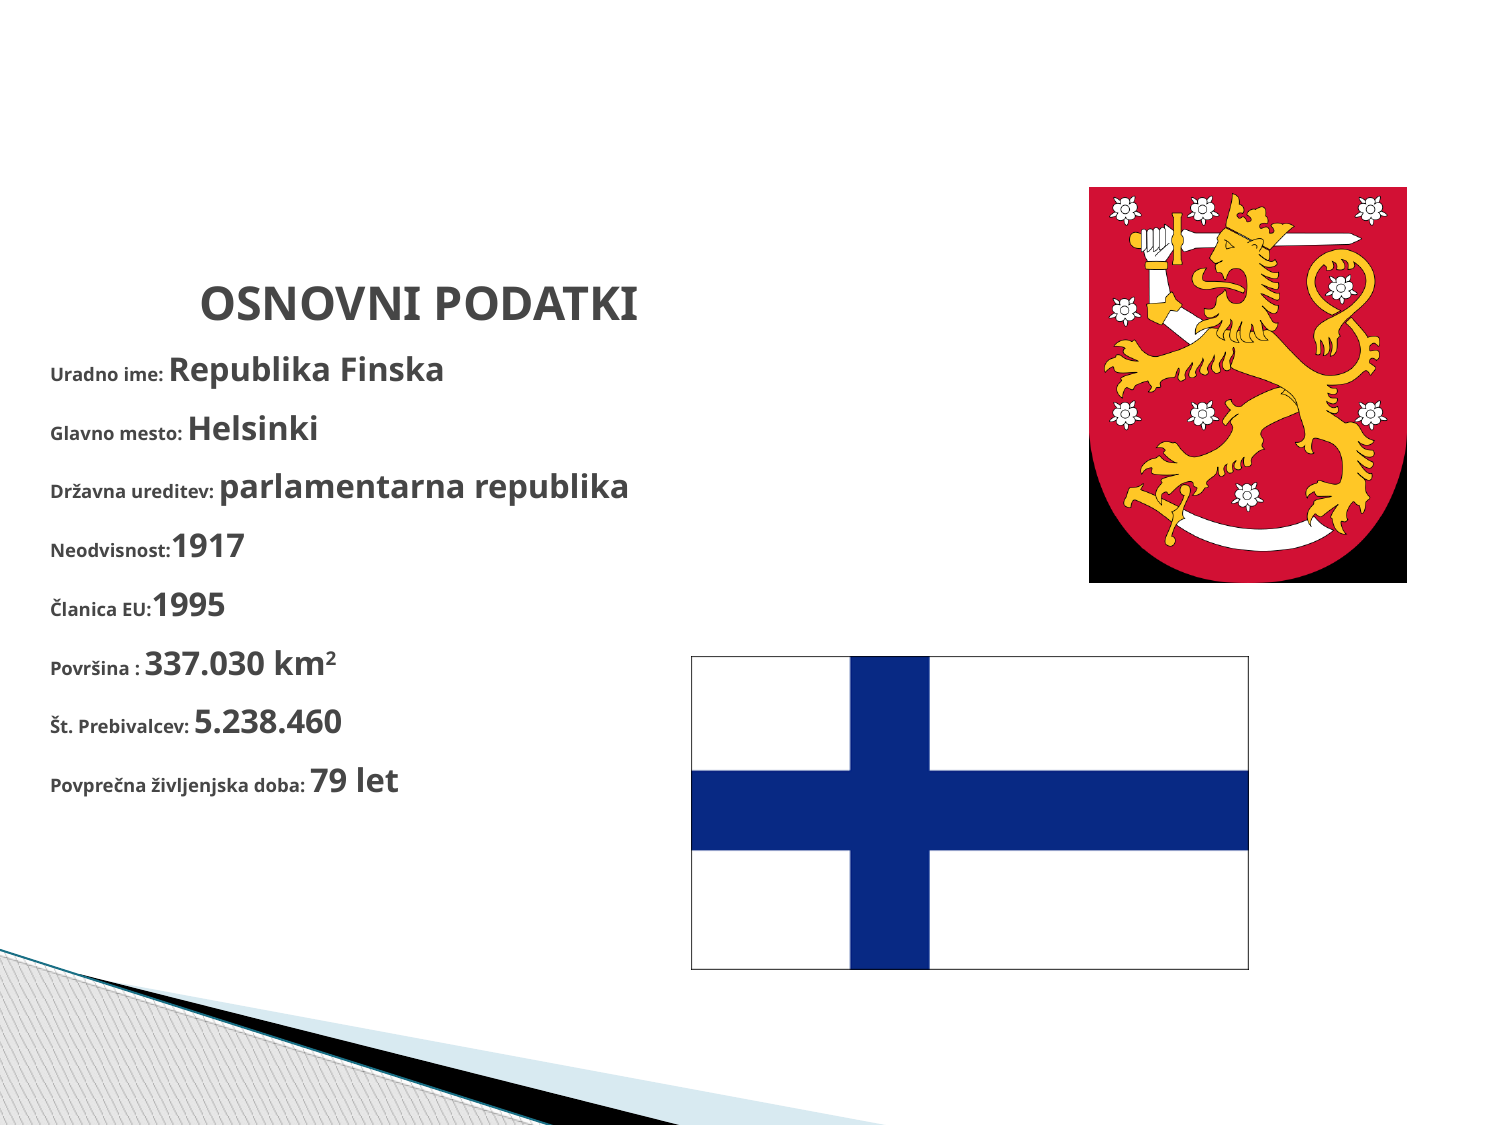

# OSNOVNI PODATKI Uradno ime: Republika Finska Glavno mesto: Helsinki Državna ureditev: parlamentarna republika Neodvisnost:1917 Članica EU:1995 Površina : 337.030 km2 Št. Prebivalcev: 5.238.460 Povprečna življenjska doba: 79 let